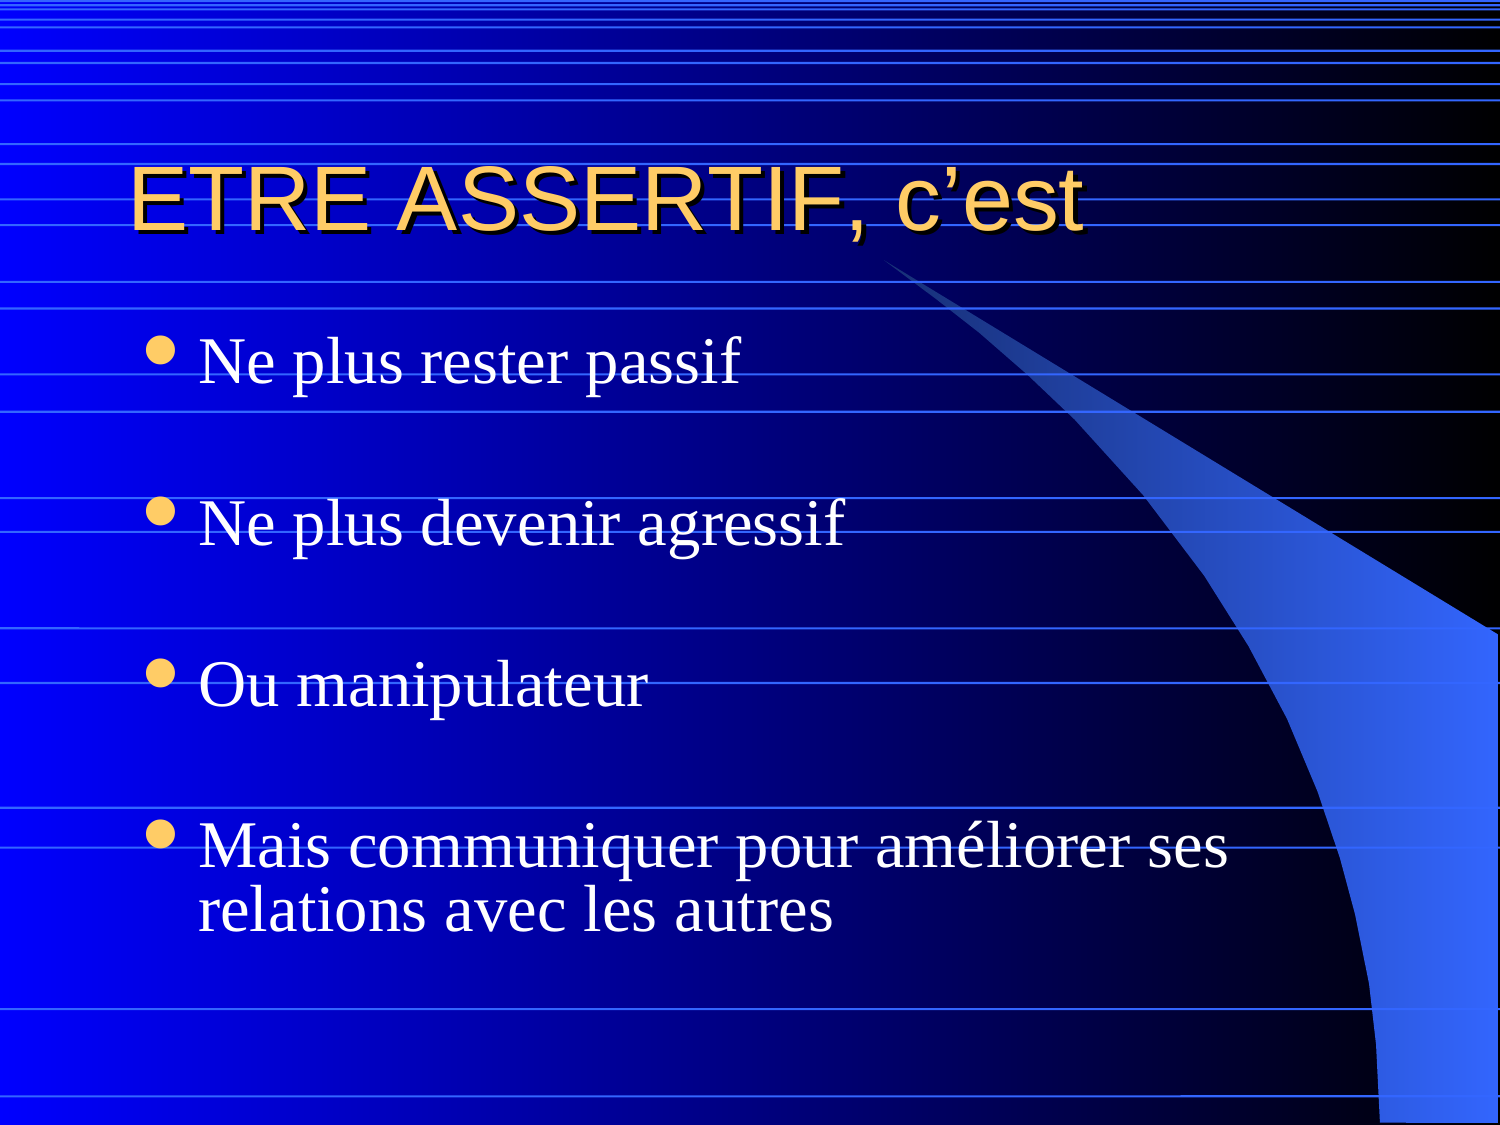

# ETRE ASSERTIF, c’est
Ne plus rester passif
Ne plus devenir agressif
Ou manipulateur
Mais communiquer pour améliorer ses relations avec les autres